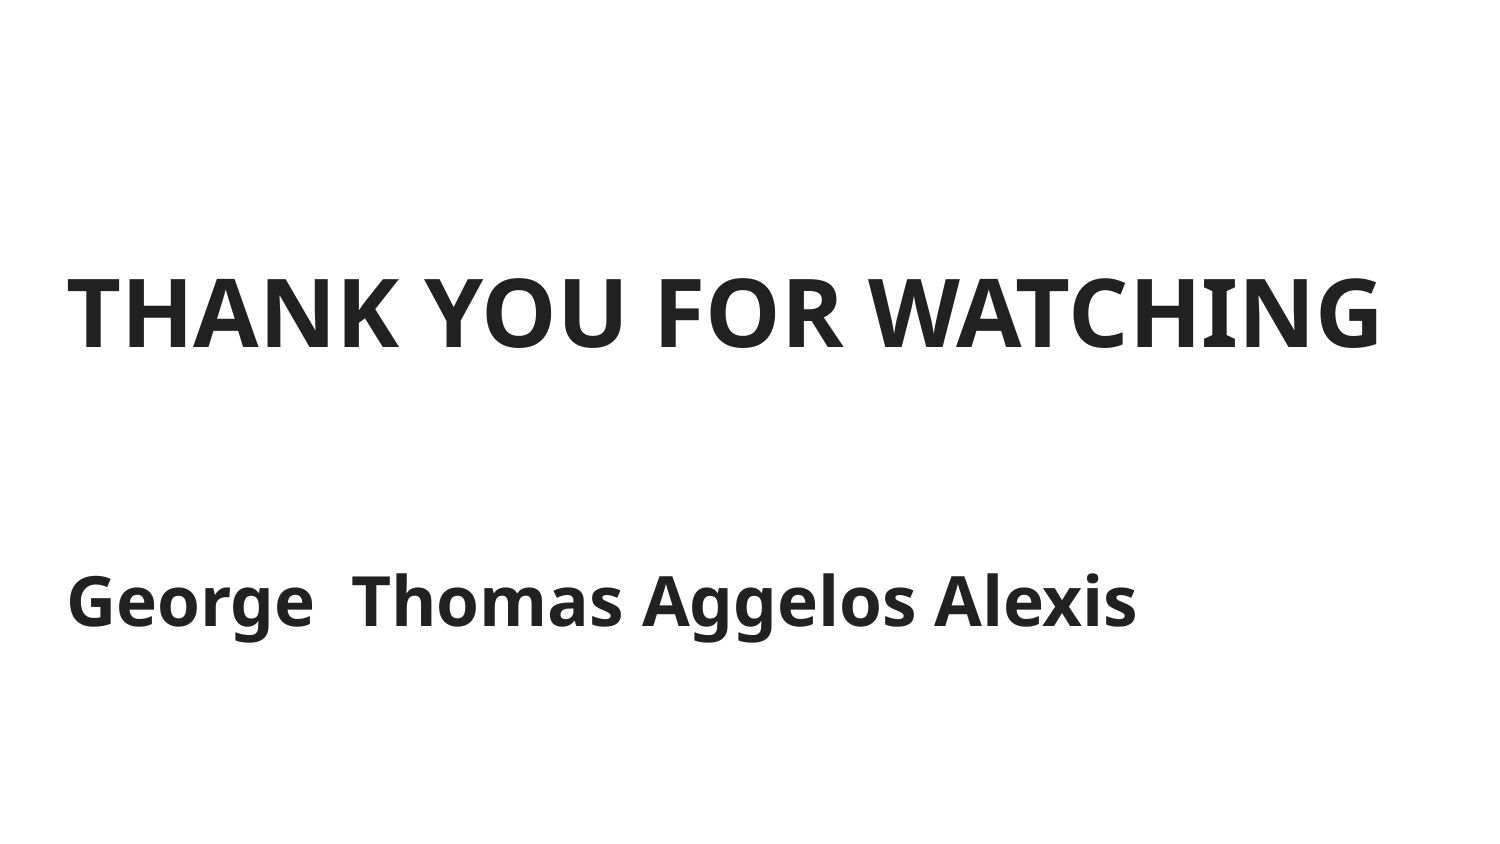

# THANK YOU FOR WATCHING
George Thomas Aggelos Alexis